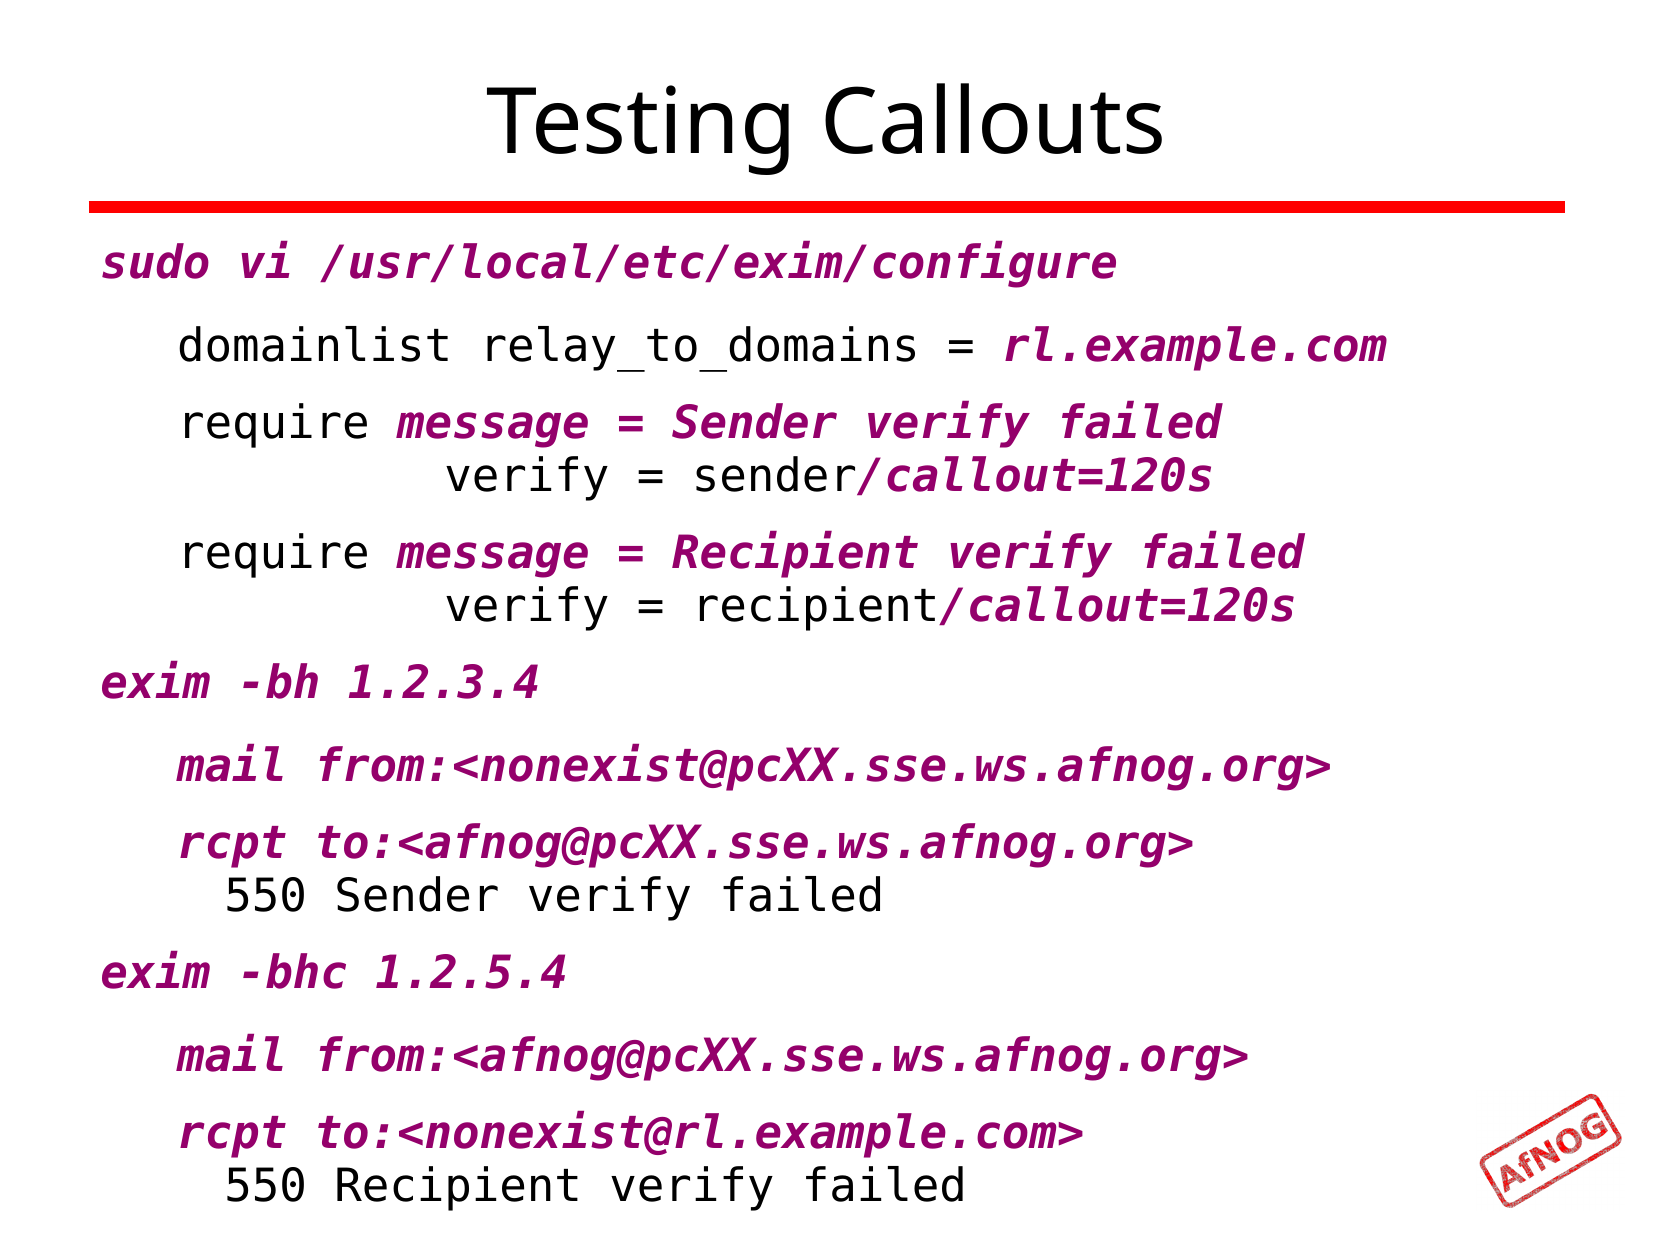

# Testing Callouts
sudo vi /usr/local/etc/exim/configure
domainlist relay_to_domains = rl.example.com
require message = Sender verify failed
 verify = sender/callout=120s
require message = Recipient verify failed
 verify = recipient/callout=120s
exim -bh 1.2.3.4
mail from:<nonexist@pcXX.sse.ws.afnog.org>
rcpt to:<afnog@pcXX.sse.ws.afnog.org>
550 Sender verify failed
exim -bhc 1.2.5.4
mail from:<afnog@pcXX.sse.ws.afnog.org>
rcpt to:<nonexist@rl.example.com>
550 Recipient verify failed